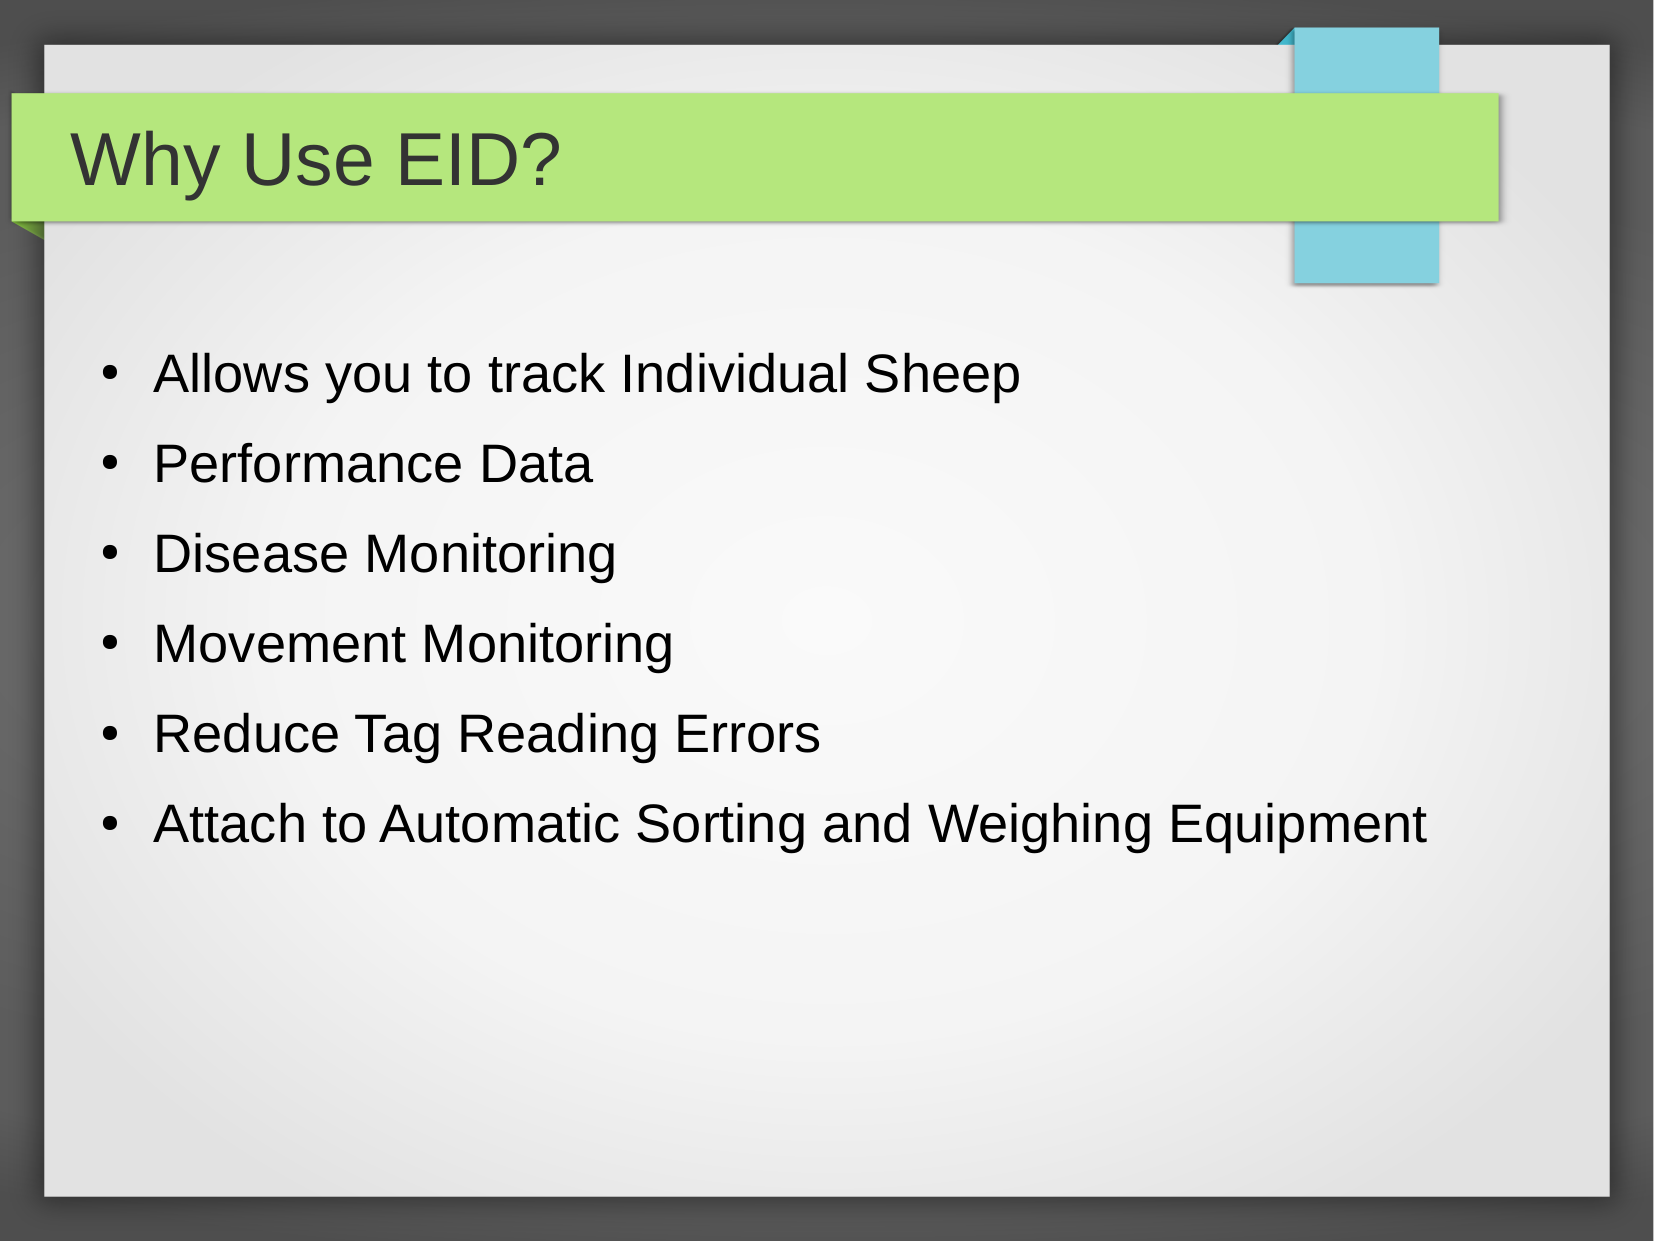

# Why Use EID?
Allows you to track Individual Sheep
Performance Data
Disease Monitoring
Movement Monitoring
Reduce Tag Reading Errors
Attach to Automatic Sorting and Weighing Equipment